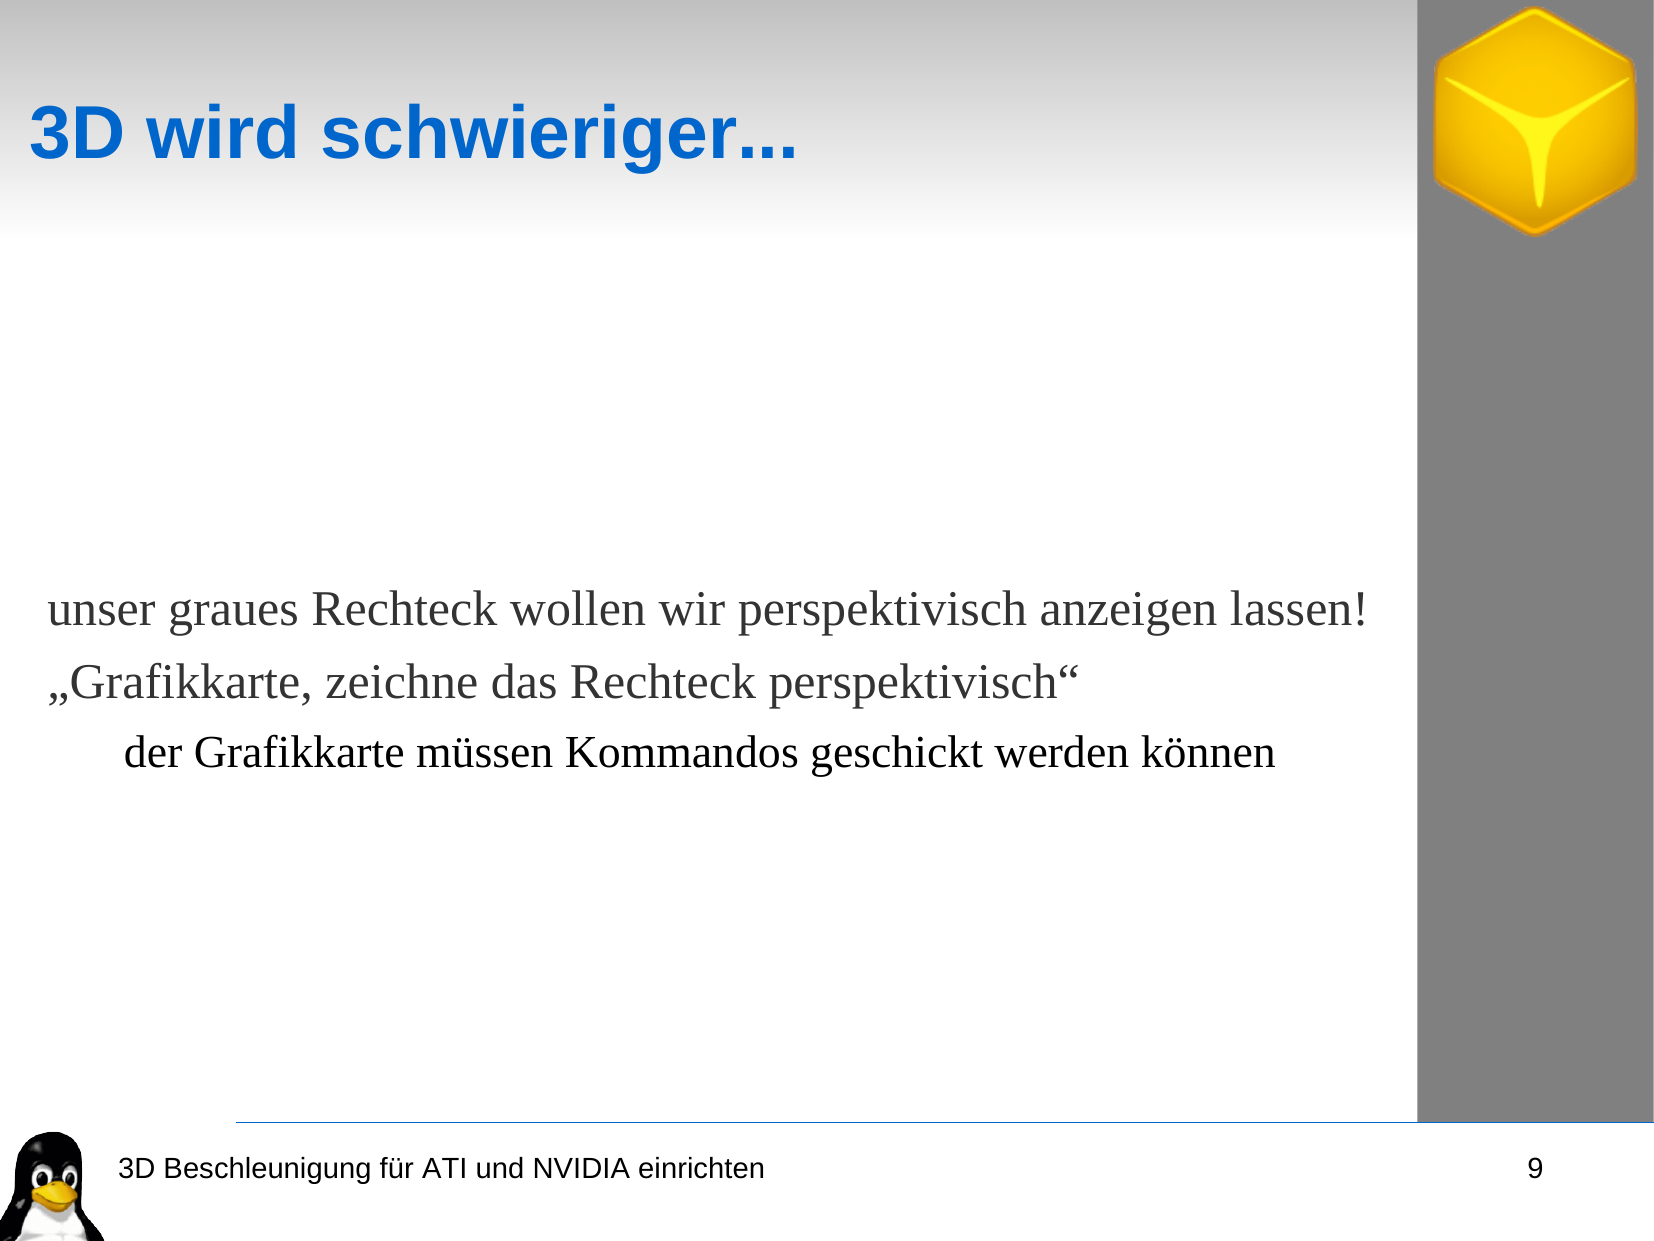

# 3D wird schwieriger...
unser graues Rechteck wollen wir perspektivisch anzeigen lassen!
„Grafikkarte, zeichne das Rechteck perspektivisch“
der Grafikkarte müssen Kommandos geschickt werden können
3D Beschleunigung für ATI und NVIDIA einrichten
9